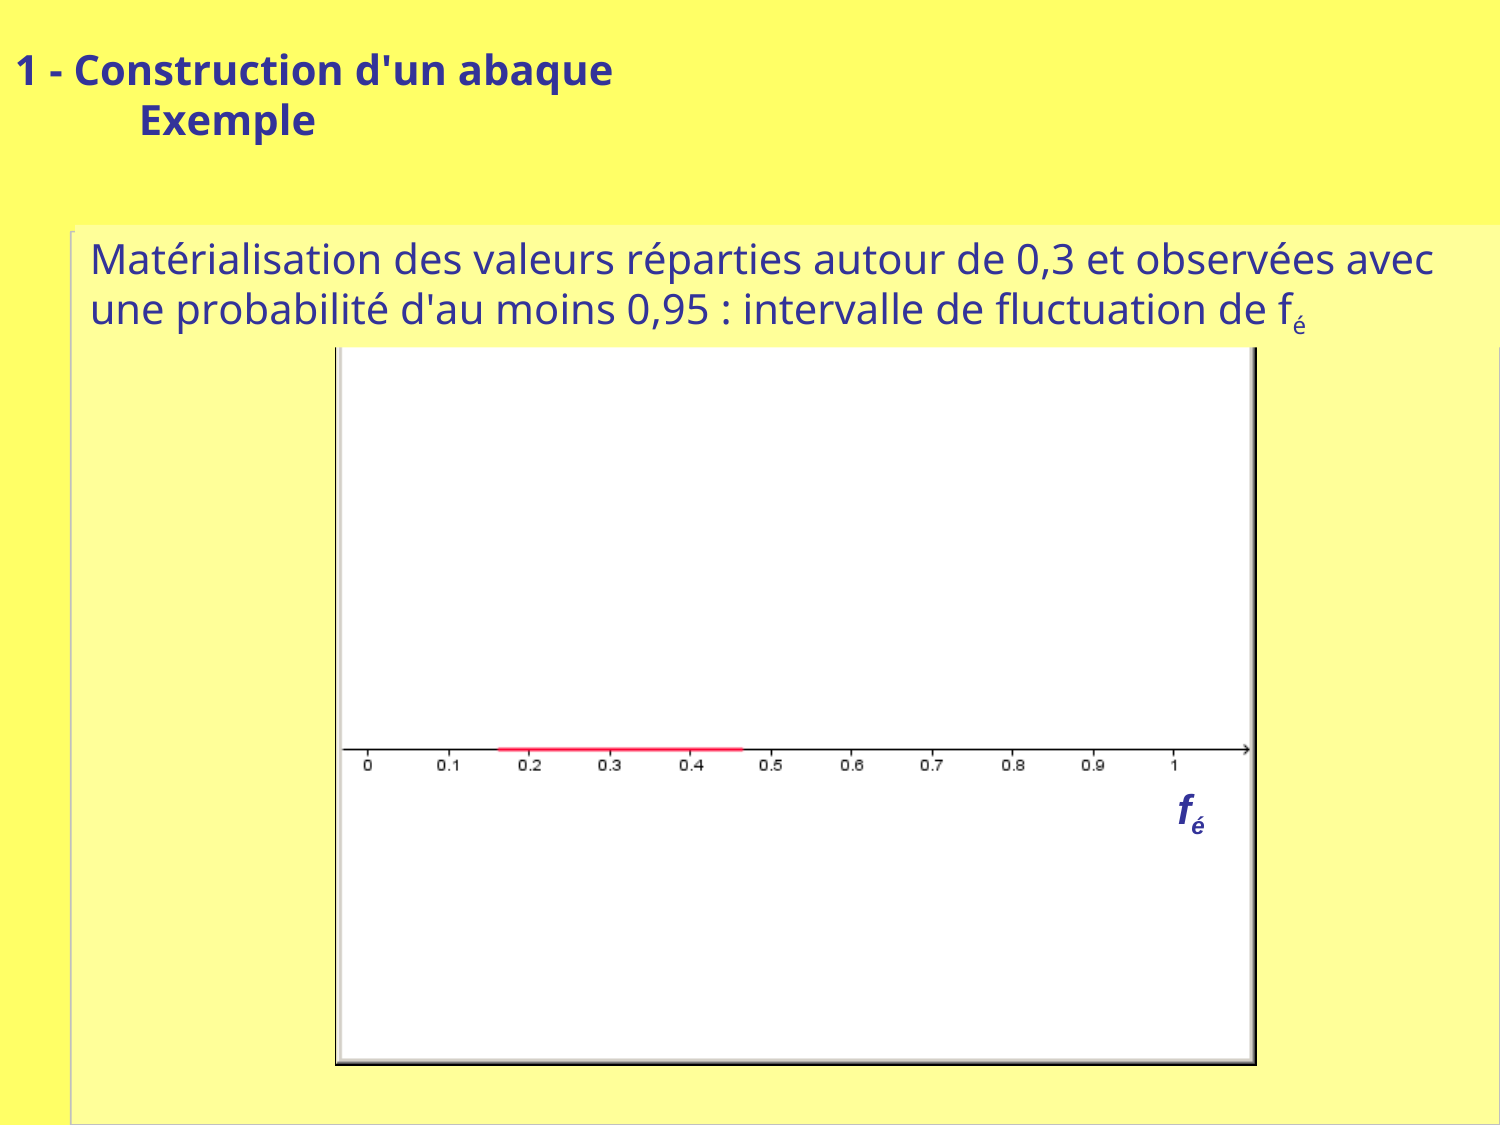

1 - Construction d'un abaque
	Exemple
Matérialisation des valeurs réparties autour de 0,3 et observées avec une probabilité d'au moins 0,95 : intervalle de fluctuation de fé
fé